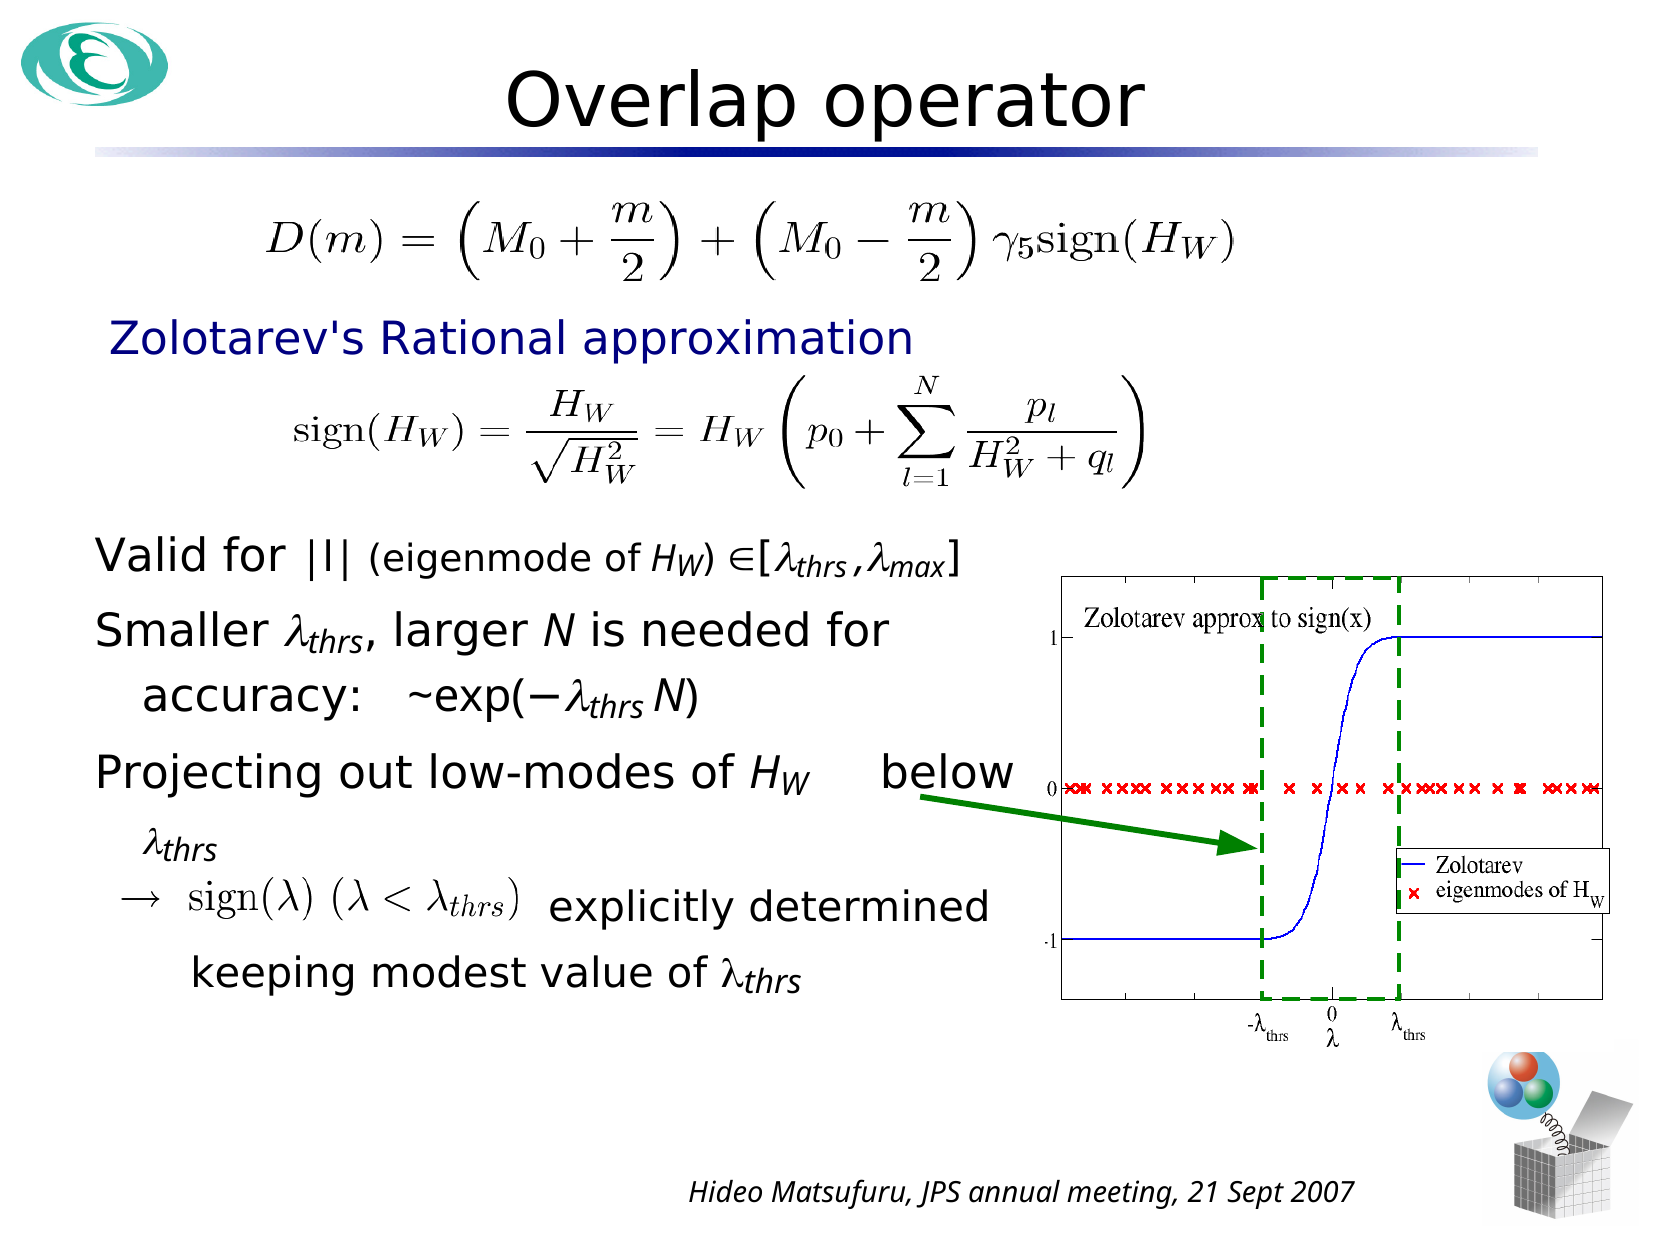

Overlap operator
Zolotarev's Rational approximation
# Valid for |l| (eigenmode of HW) [lthrs ,lmax]
Smaller lthrs, larger N is needed for accuracy: ~exp(−lthrs N)
Projecting out low-modes of HW below lthrs
 explicitly determined
 keeping modest value of lthrs